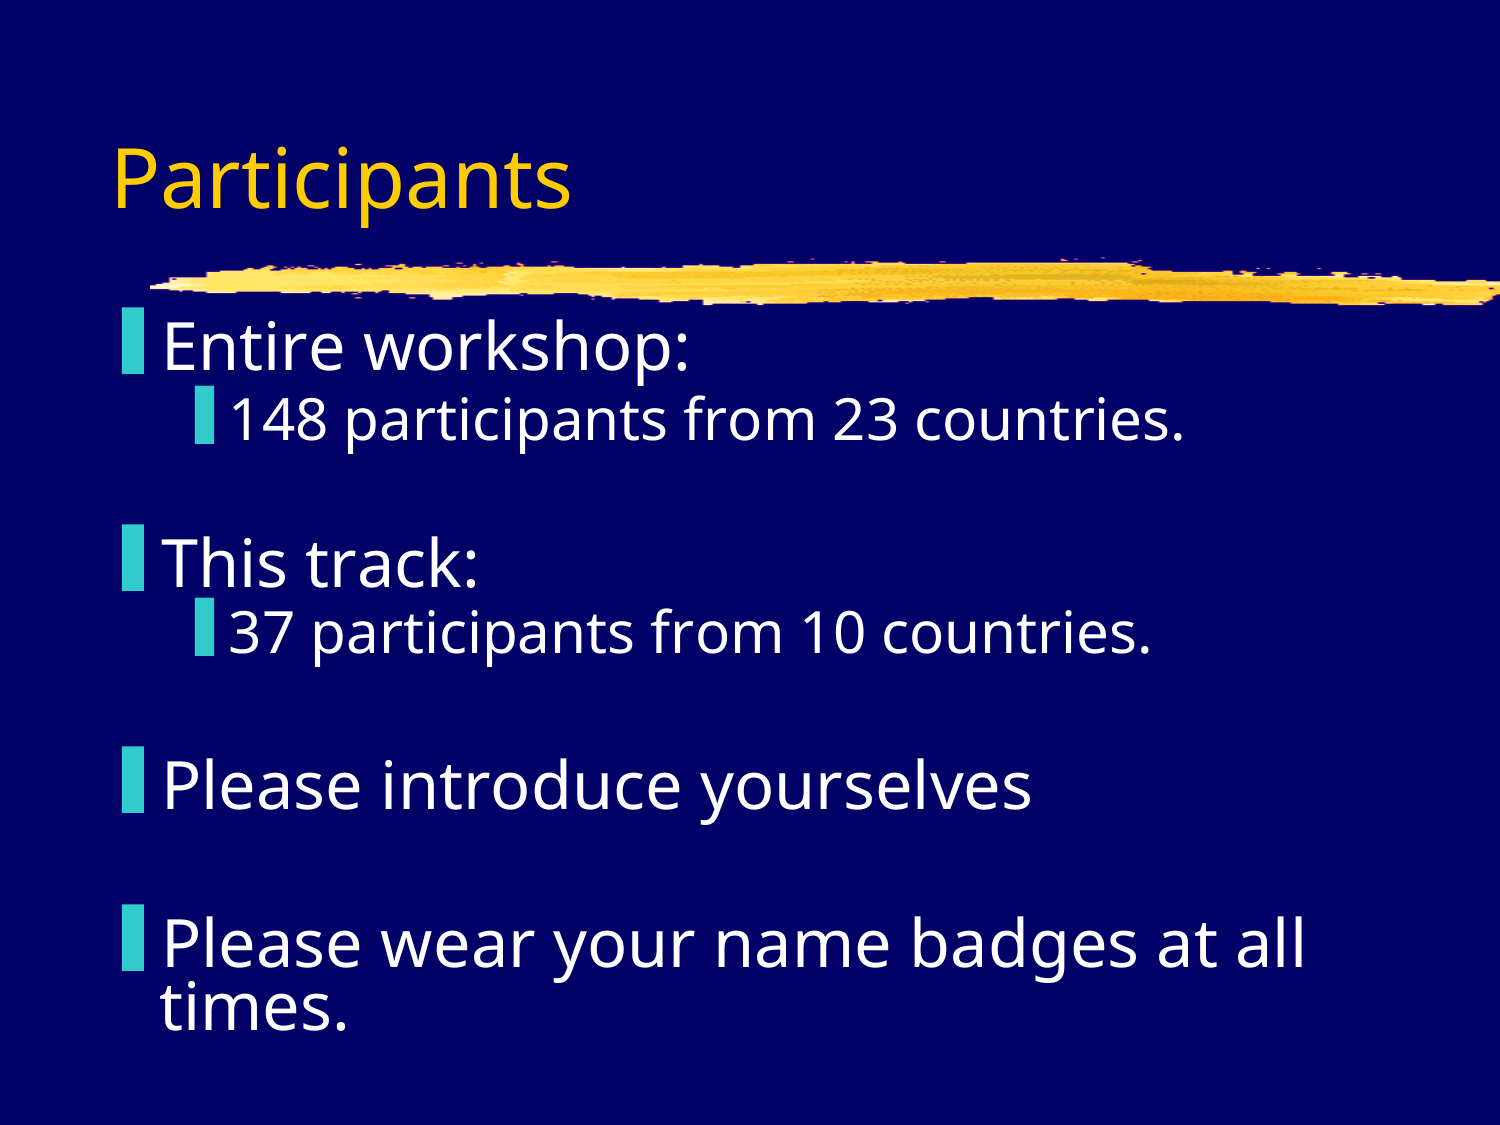

# Participants
Entire workshop:
148 participants from 23 countries.
This track:
37 participants from 10 countries.
Please introduce yourselves
Please wear your name badges at all times.